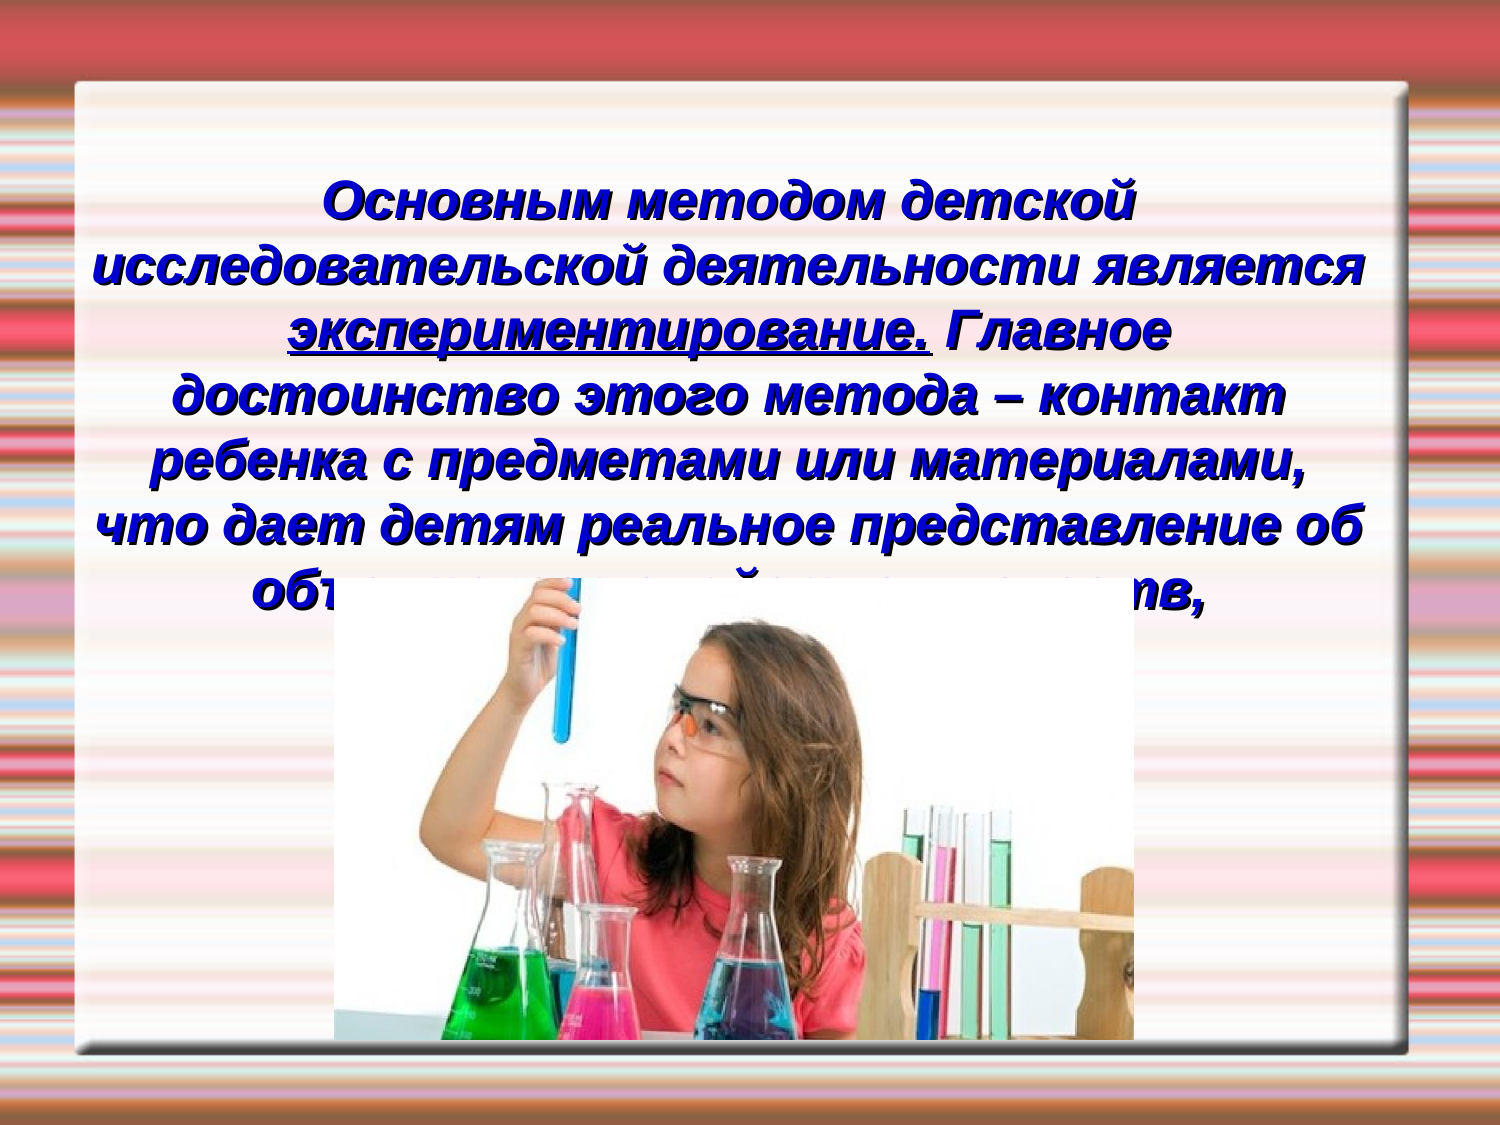

# Основным методом детской исследовательской деятельности является экспериментирование. Главное достоинство этого метода – контакт ребенка с предметами или материалами, что дает детям реальное представление об объекте, его свойствах, качеств, возможностей.